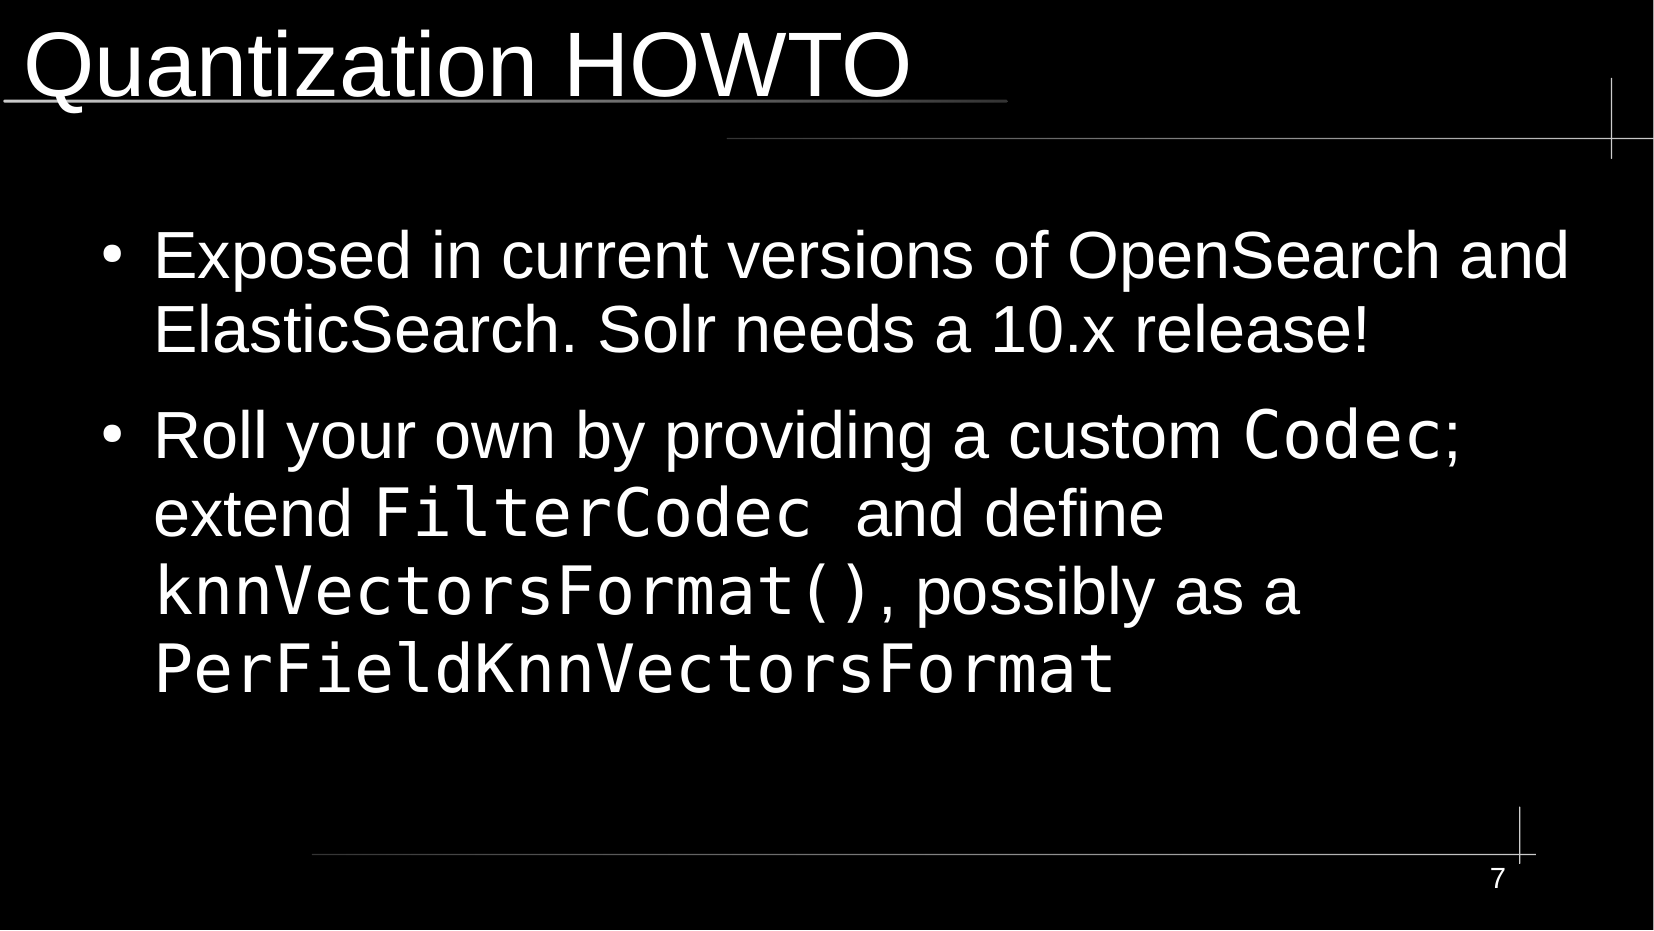

# Quantization HOWTO
Exposed in current versions of OpenSearch and ElasticSearch. Solr needs a 10.x release!
Roll your own by providing a custom Codec; extend FilterCodec and define knnVectorsFormat(), possibly as a PerFieldKnnVectorsFormat
7